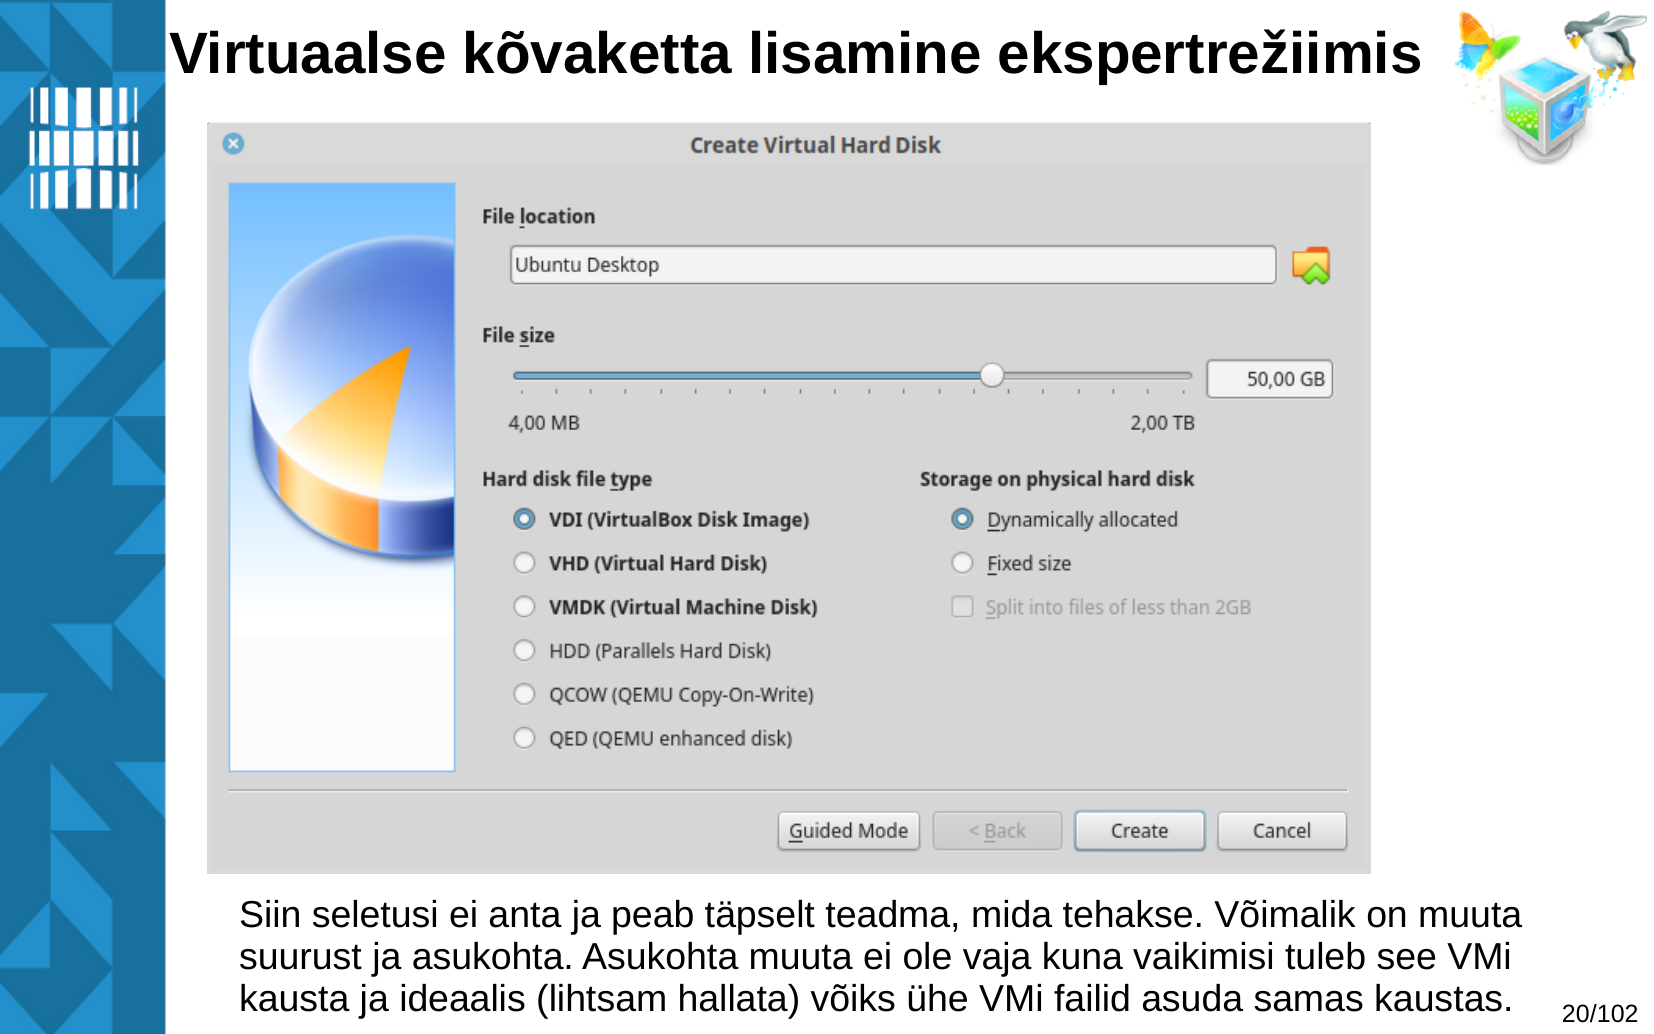

# Virtuaalse kõvaketta lisamine ekspertrežiimis
Siin seletusi ei anta ja peab täpselt teadma, mida tehakse. Võimalik on muuta suurust ja asukohta. Asukohta muuta ei ole vaja kuna vaikimisi tuleb see VMi kausta ja ideaalis (lihtsam hallata) võiks ühe VMi failid asuda samas kaustas.